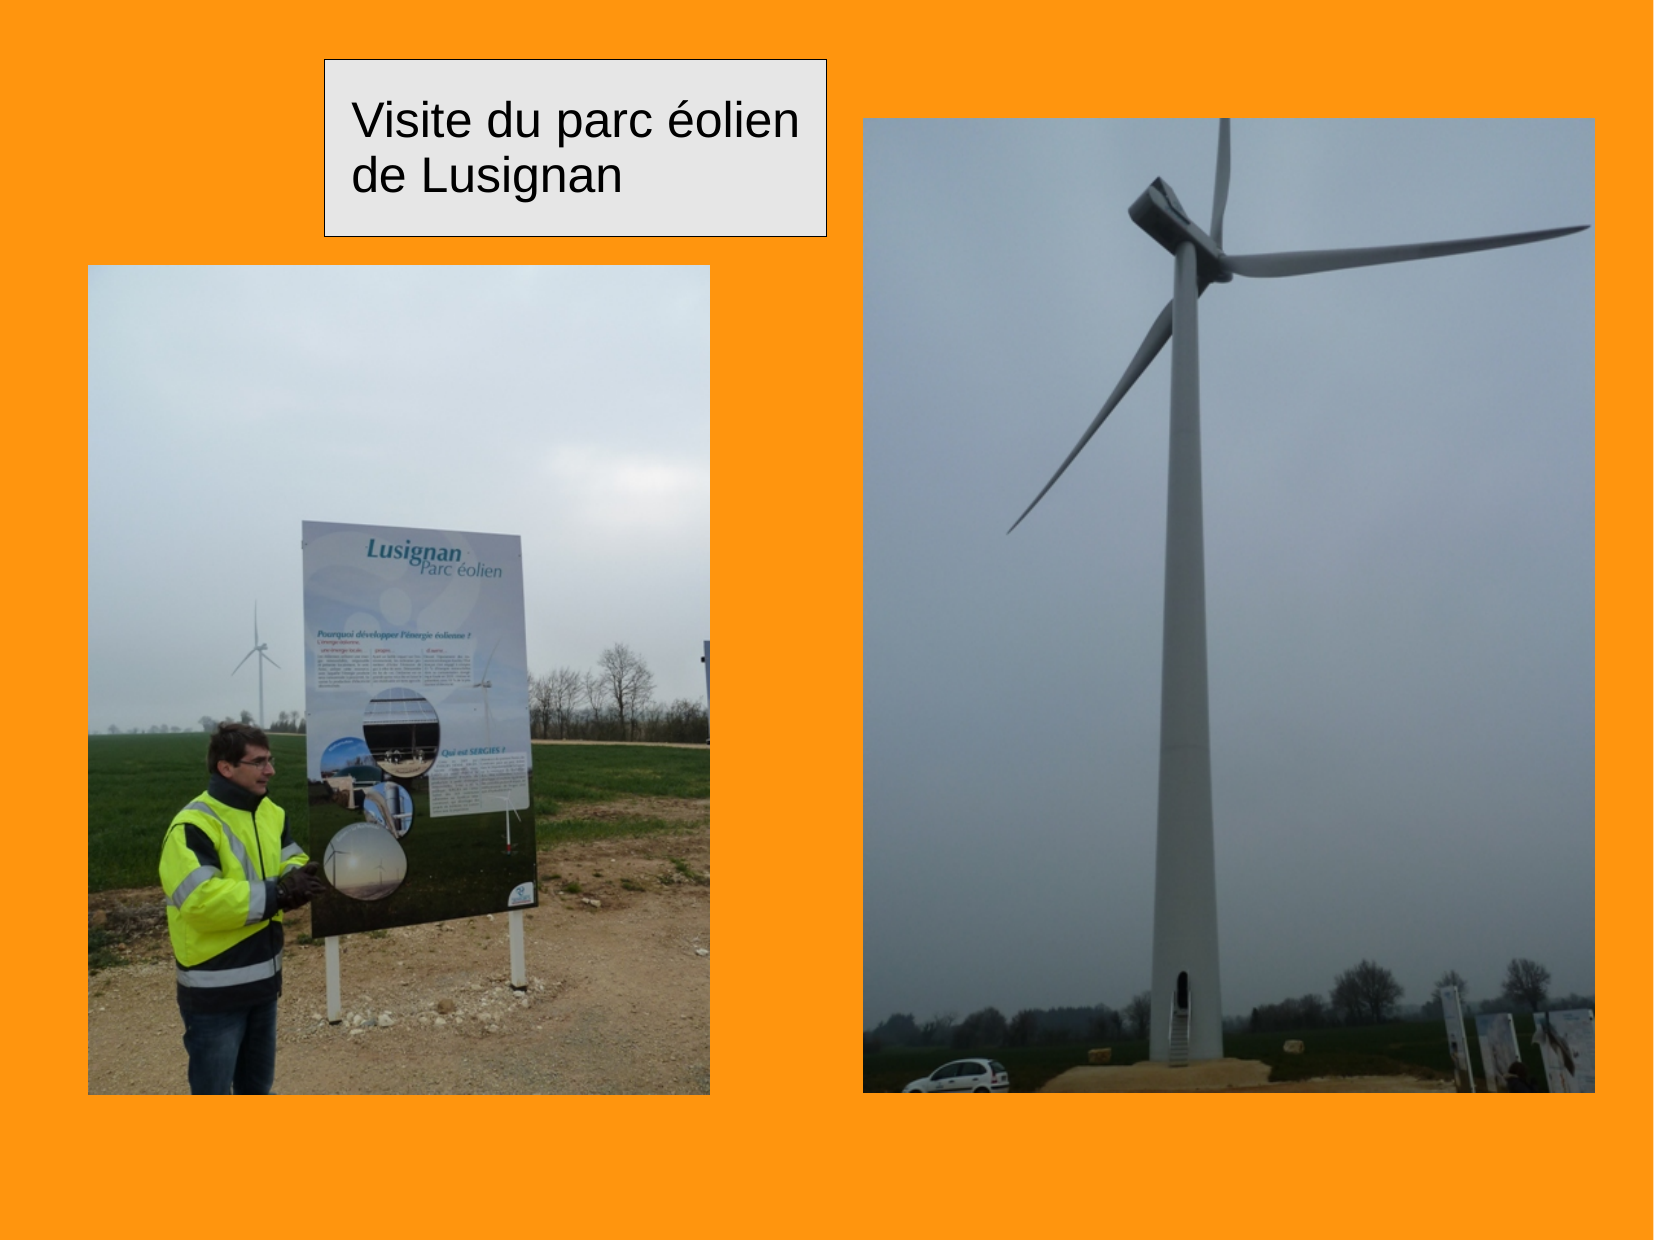

#
Visite du parc éolien
de Lusignan